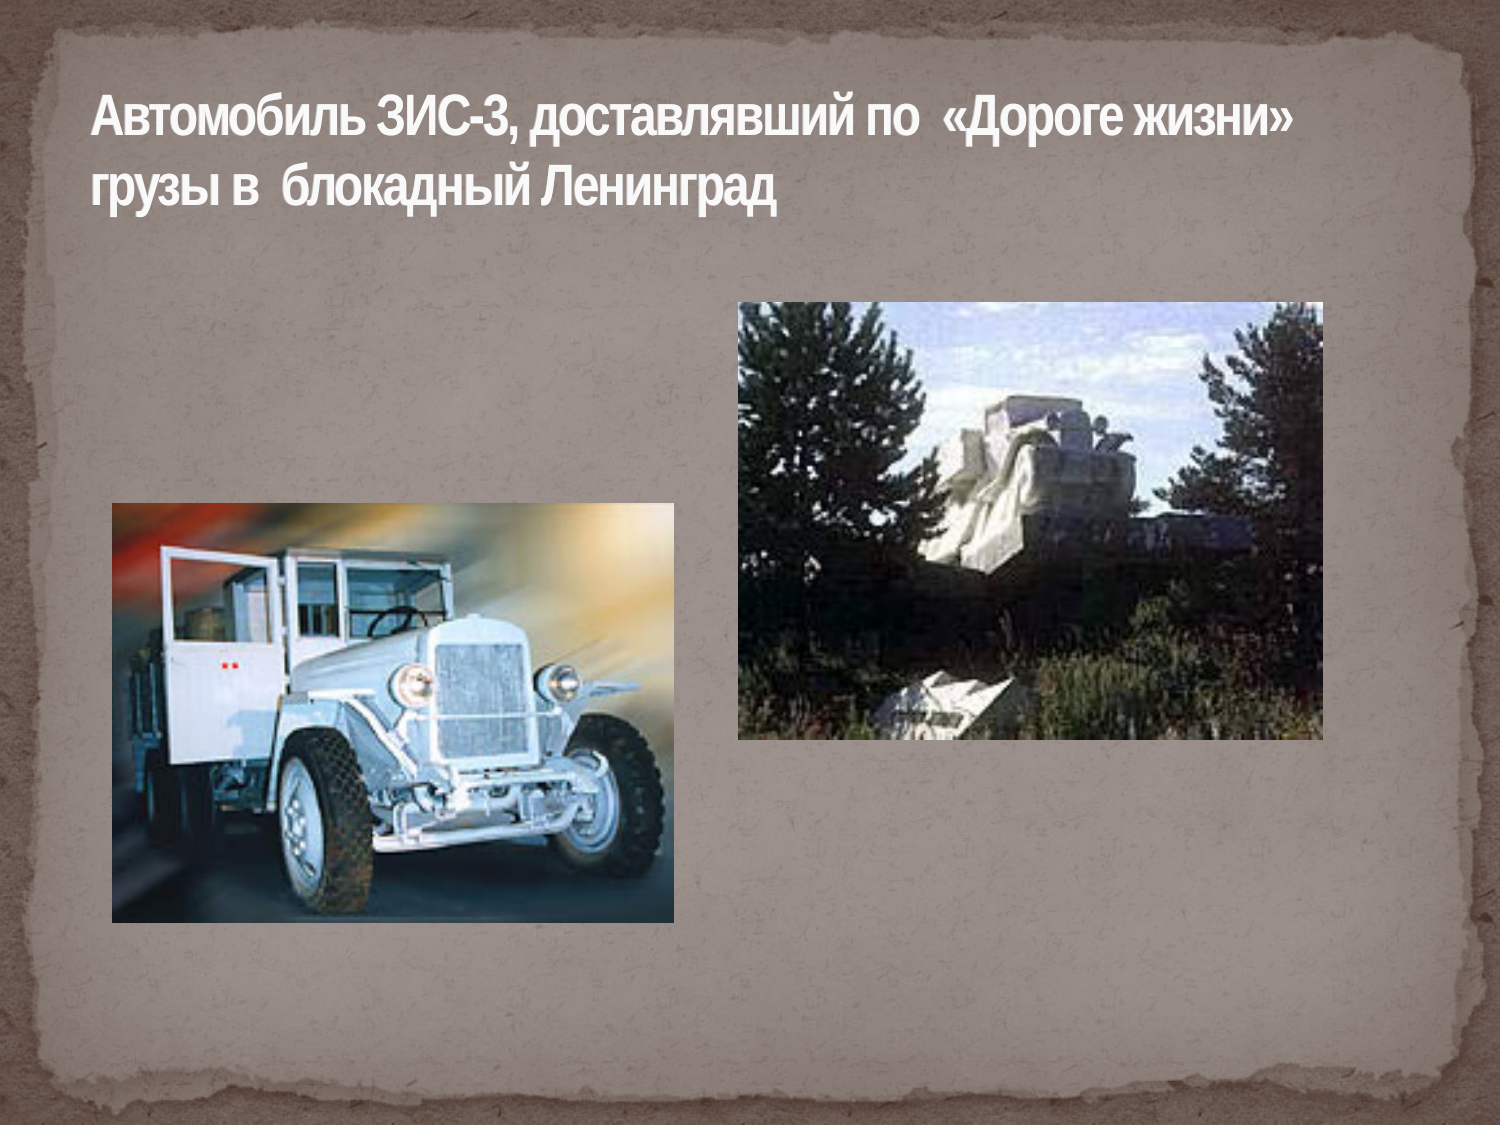

# Автомобиль ЗИС-3, доставлявший по «Дороге жизни» грузы в блокадный Ленинград